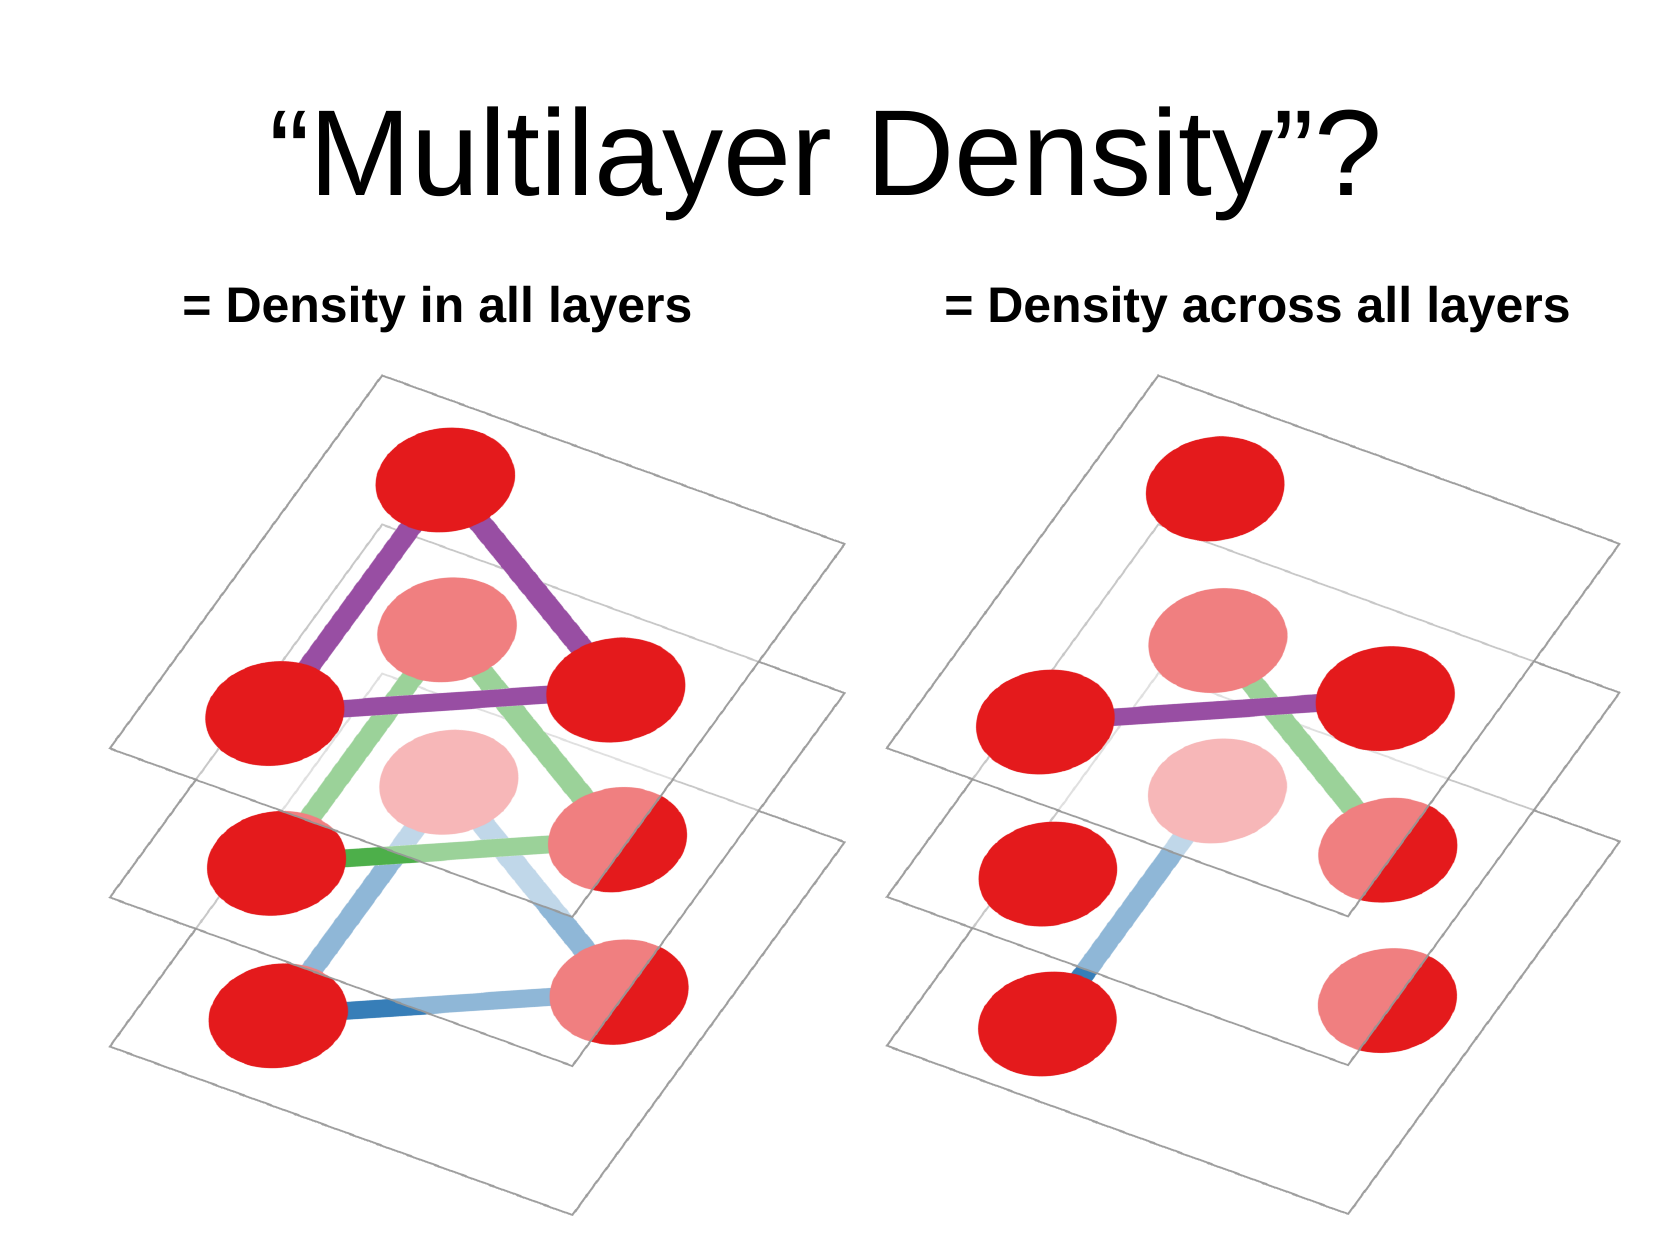

# “Multilayer Density”?
= Density in all layers
= Density across all layers